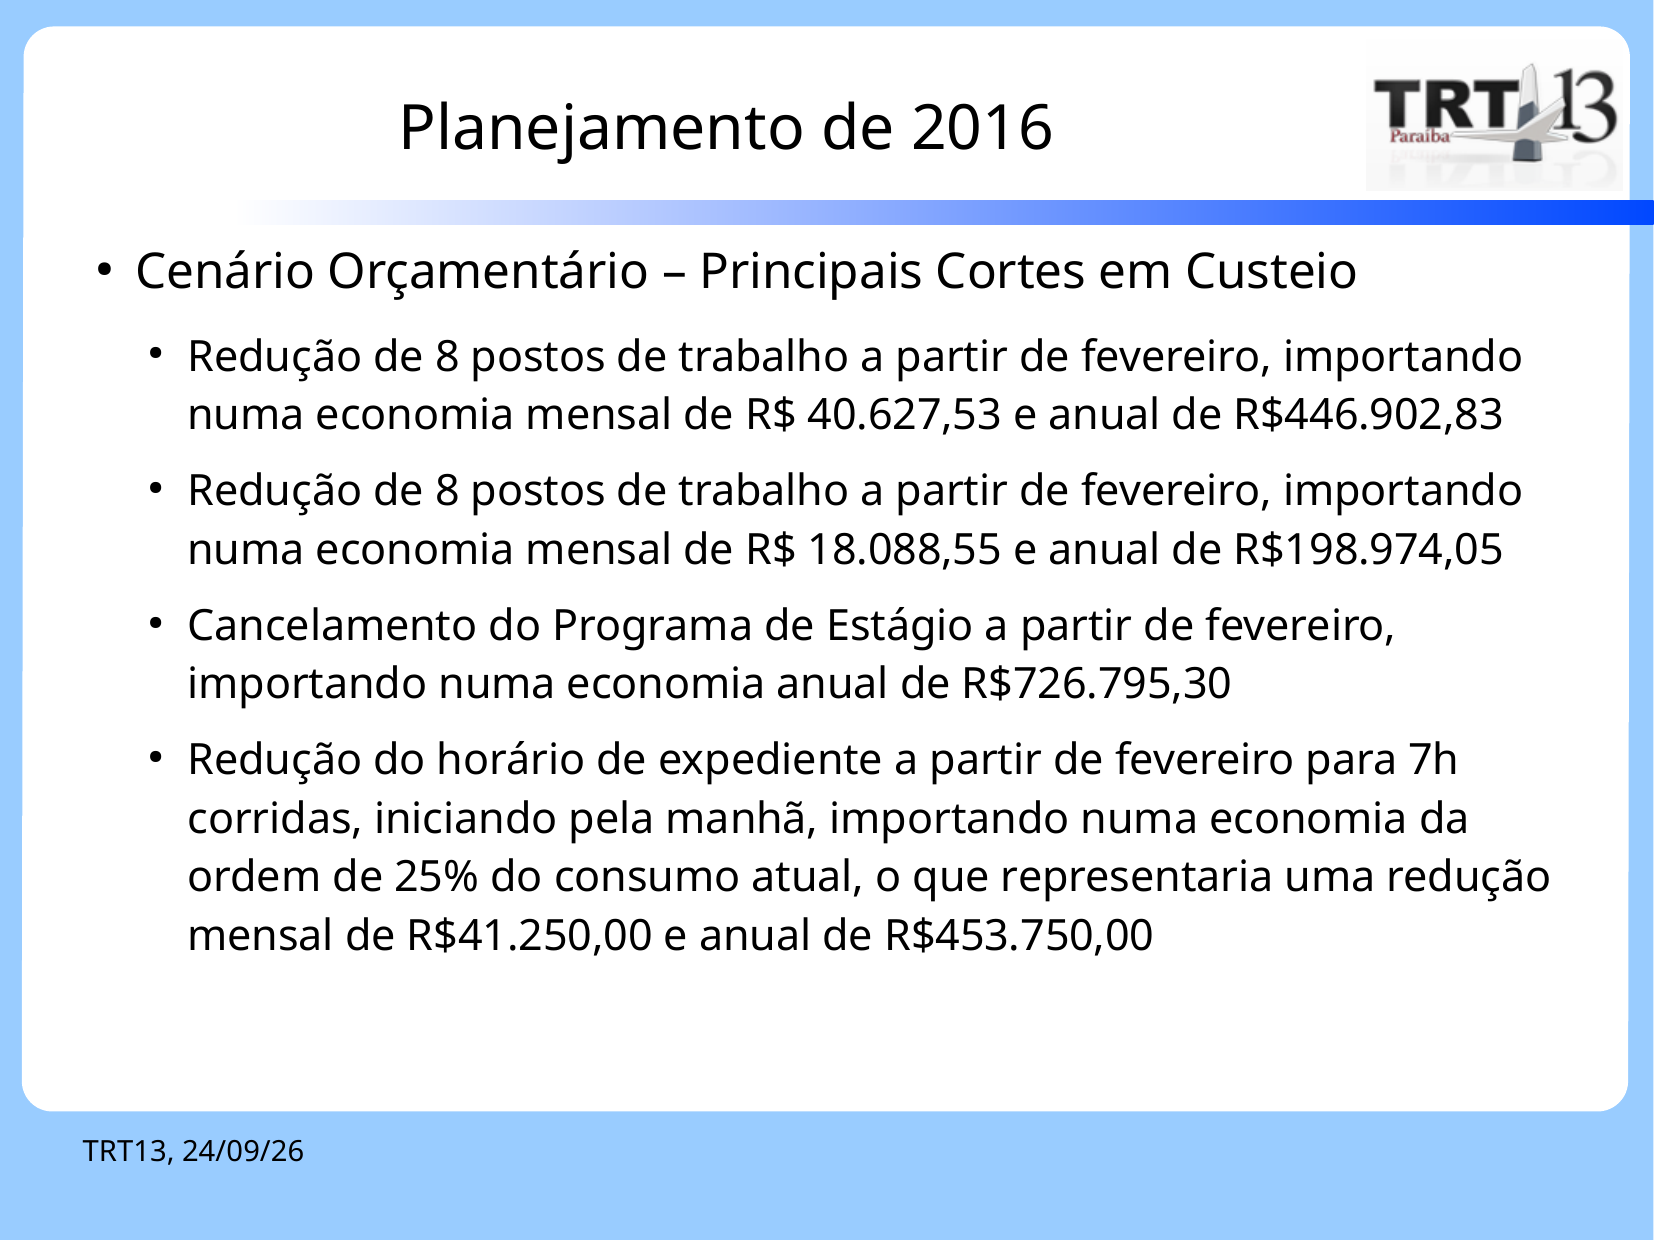

# Planejamento de 2016
Cenário Orçamentário – Principais Cortes em Custeio
Redução de 8 postos de trabalho a partir de fevereiro, importando numa economia mensal de R$ 40.627,53 e anual de R$446.902,83
Redução de 8 postos de trabalho a partir de fevereiro, importando numa economia mensal de R$ 18.088,55 e anual de R$198.974,05
Cancelamento do Programa de Estágio a partir de fevereiro, importando numa economia anual de R$726.795,30
Redução do horário de expediente a partir de fevereiro para 7h corridas, iniciando pela manhã, importando numa economia da ordem de 25% do consumo atual, o que representaria uma redução mensal de R$41.250,00 e anual de R$453.750,00